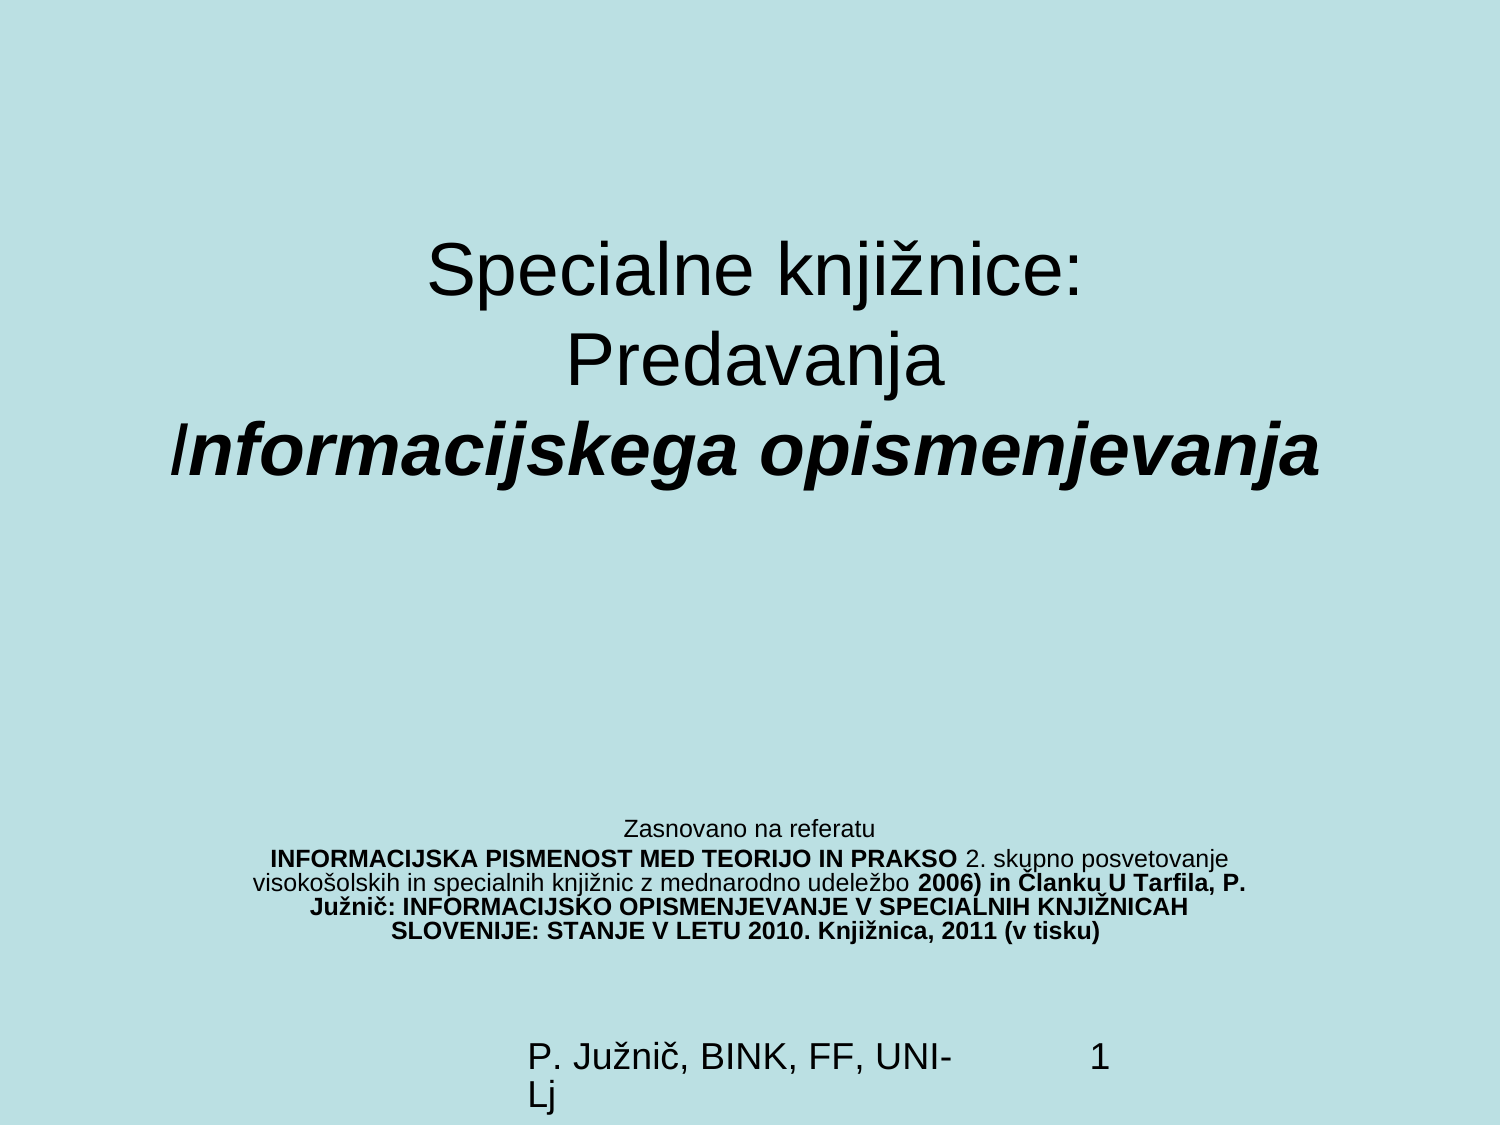

# Specialne knjižnice: Predavanja Informacijskega opismenjevanja
Zasnovano na referatu
INFORMACIJSKA PISMENOST MED TEORIJO IN PRAKSO 2. skupno posvetovanje visokošolskih in specialnih knjižnic z mednarodno udeležbo 2006) in Članku U Tarfila, P. Južnič: INFORMACIJSKO OPISMENJEVANJE V SPECIALNIH KNJIŽNICAH SLOVENIJE: STANJE V LETU 2010. Knjižnica, 2011 (v tisku)
P. Južnič, BINK, FF, UNI-Lj
1